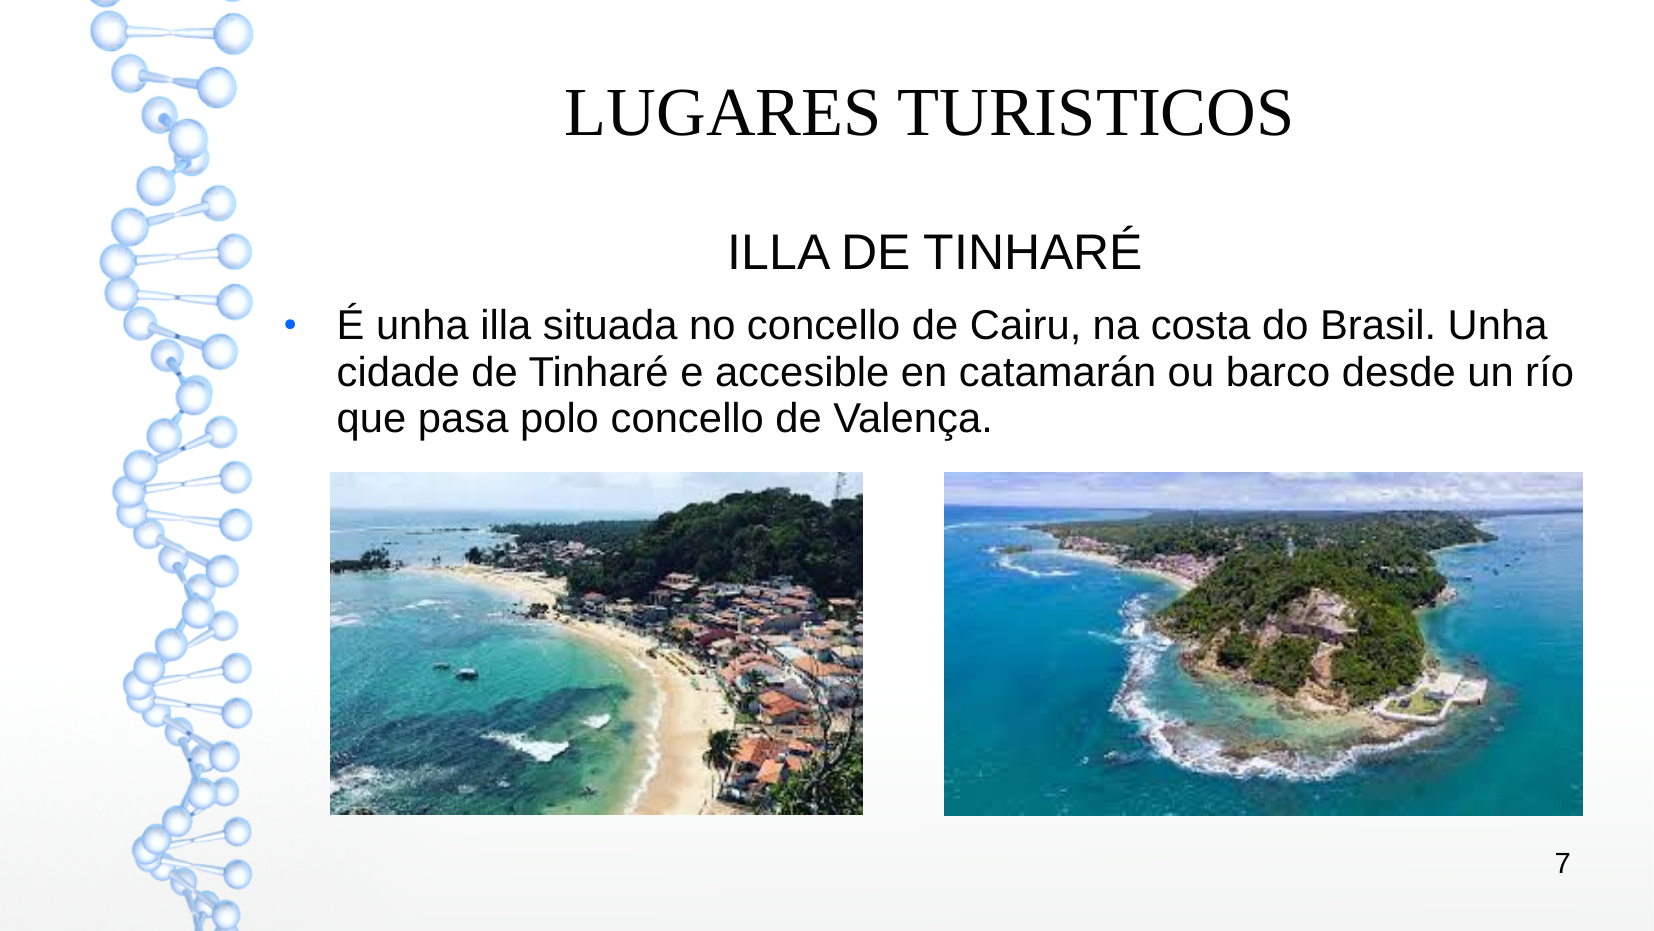

# LUGARES TURISTICOS
 ILLA DE TINHARÉ
É unha illa situada no concello de Cairu, na costa do Brasil. Unha cidade de Tinharé e accesible en catamarán ou barco desde un río que pasa polo concello de Valença.
7